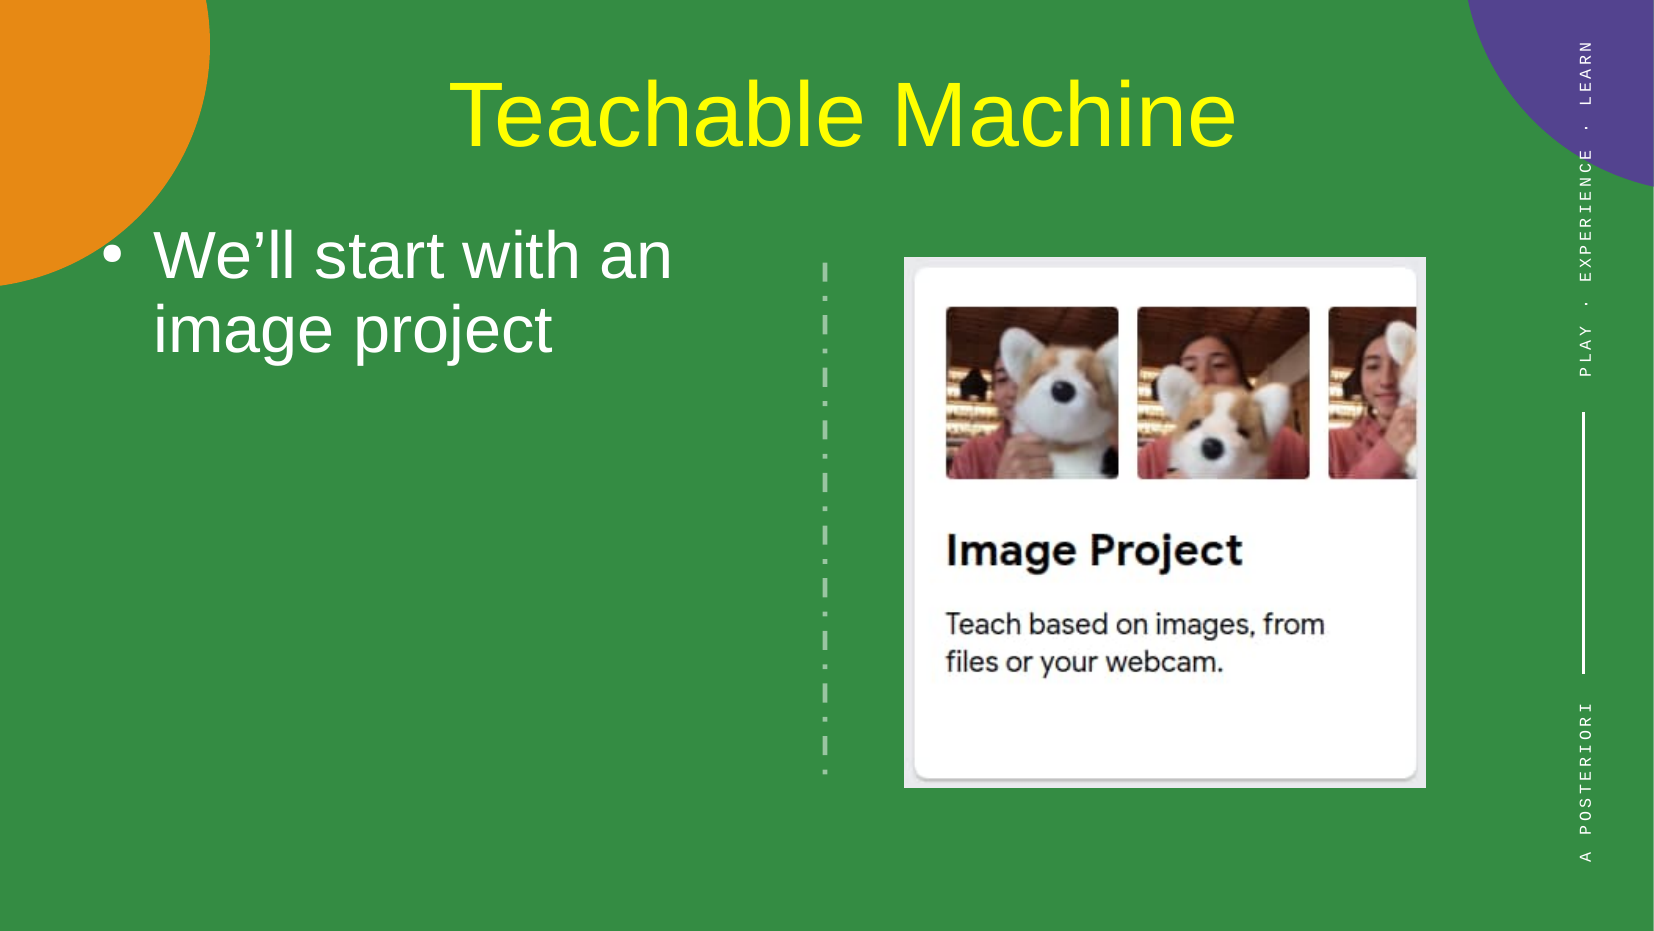

# Teachable Machine
We’ll start with an image project